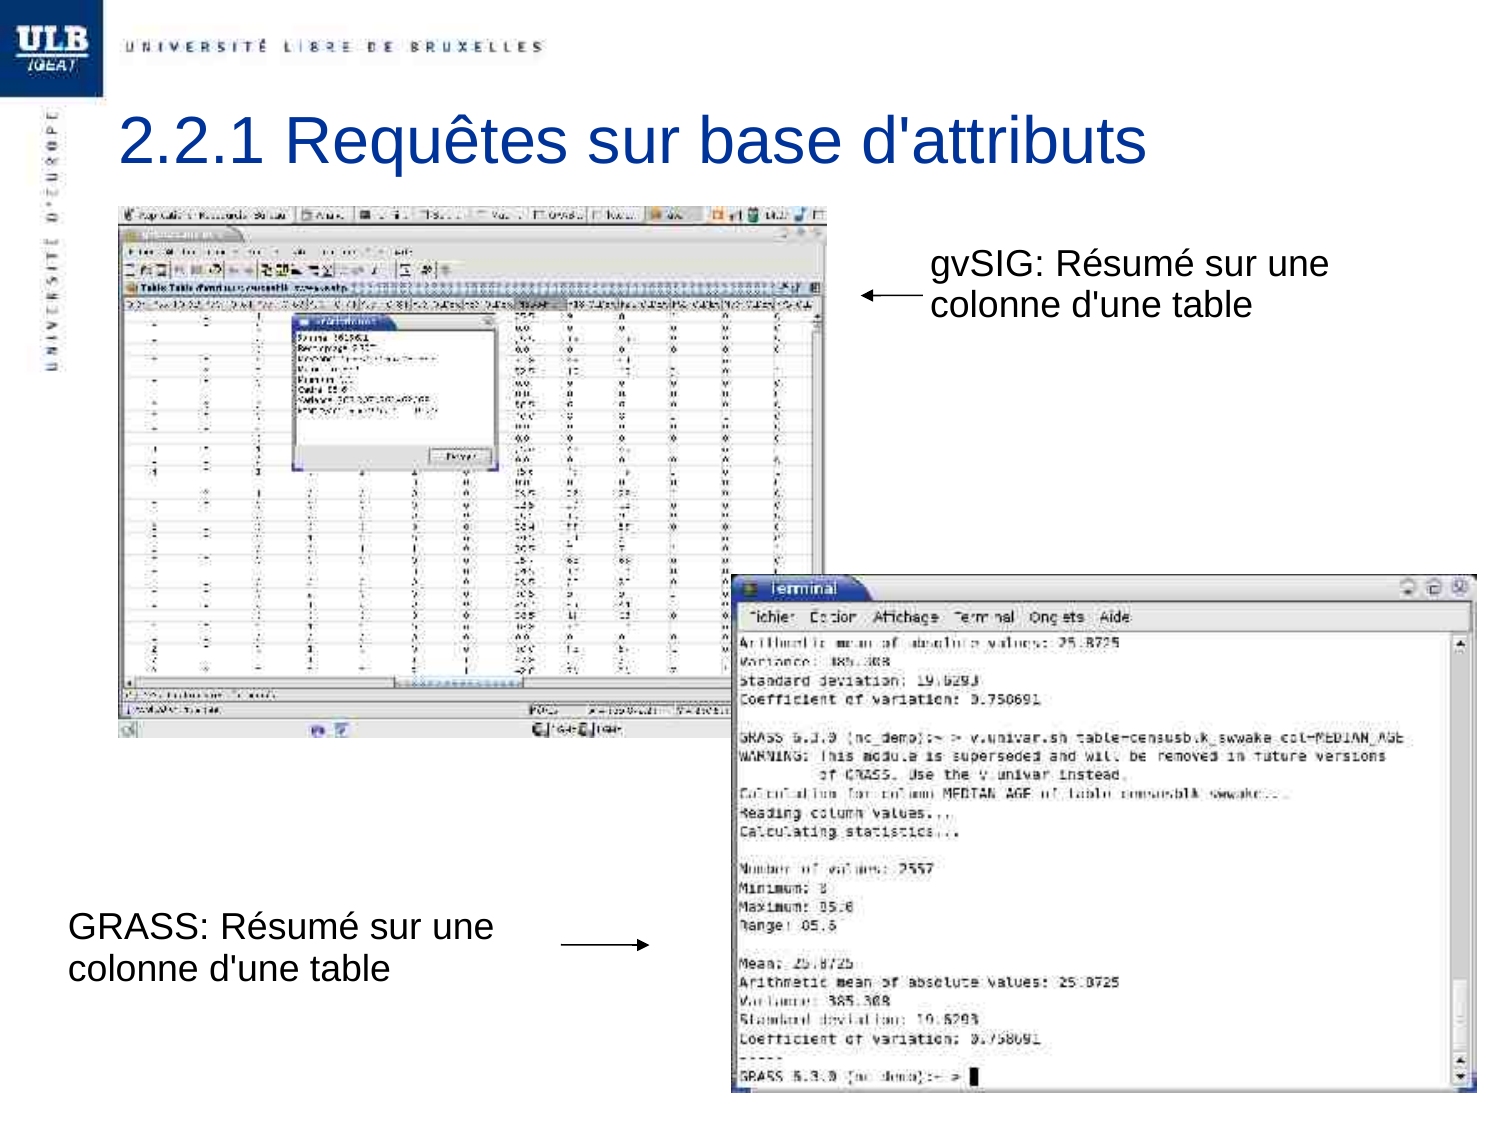

2.2.1 Requêtes sur base d'attributs
gvSIG: Résumé sur une
colonne d'une table
GRASS: Résumé sur une
colonne d'une table